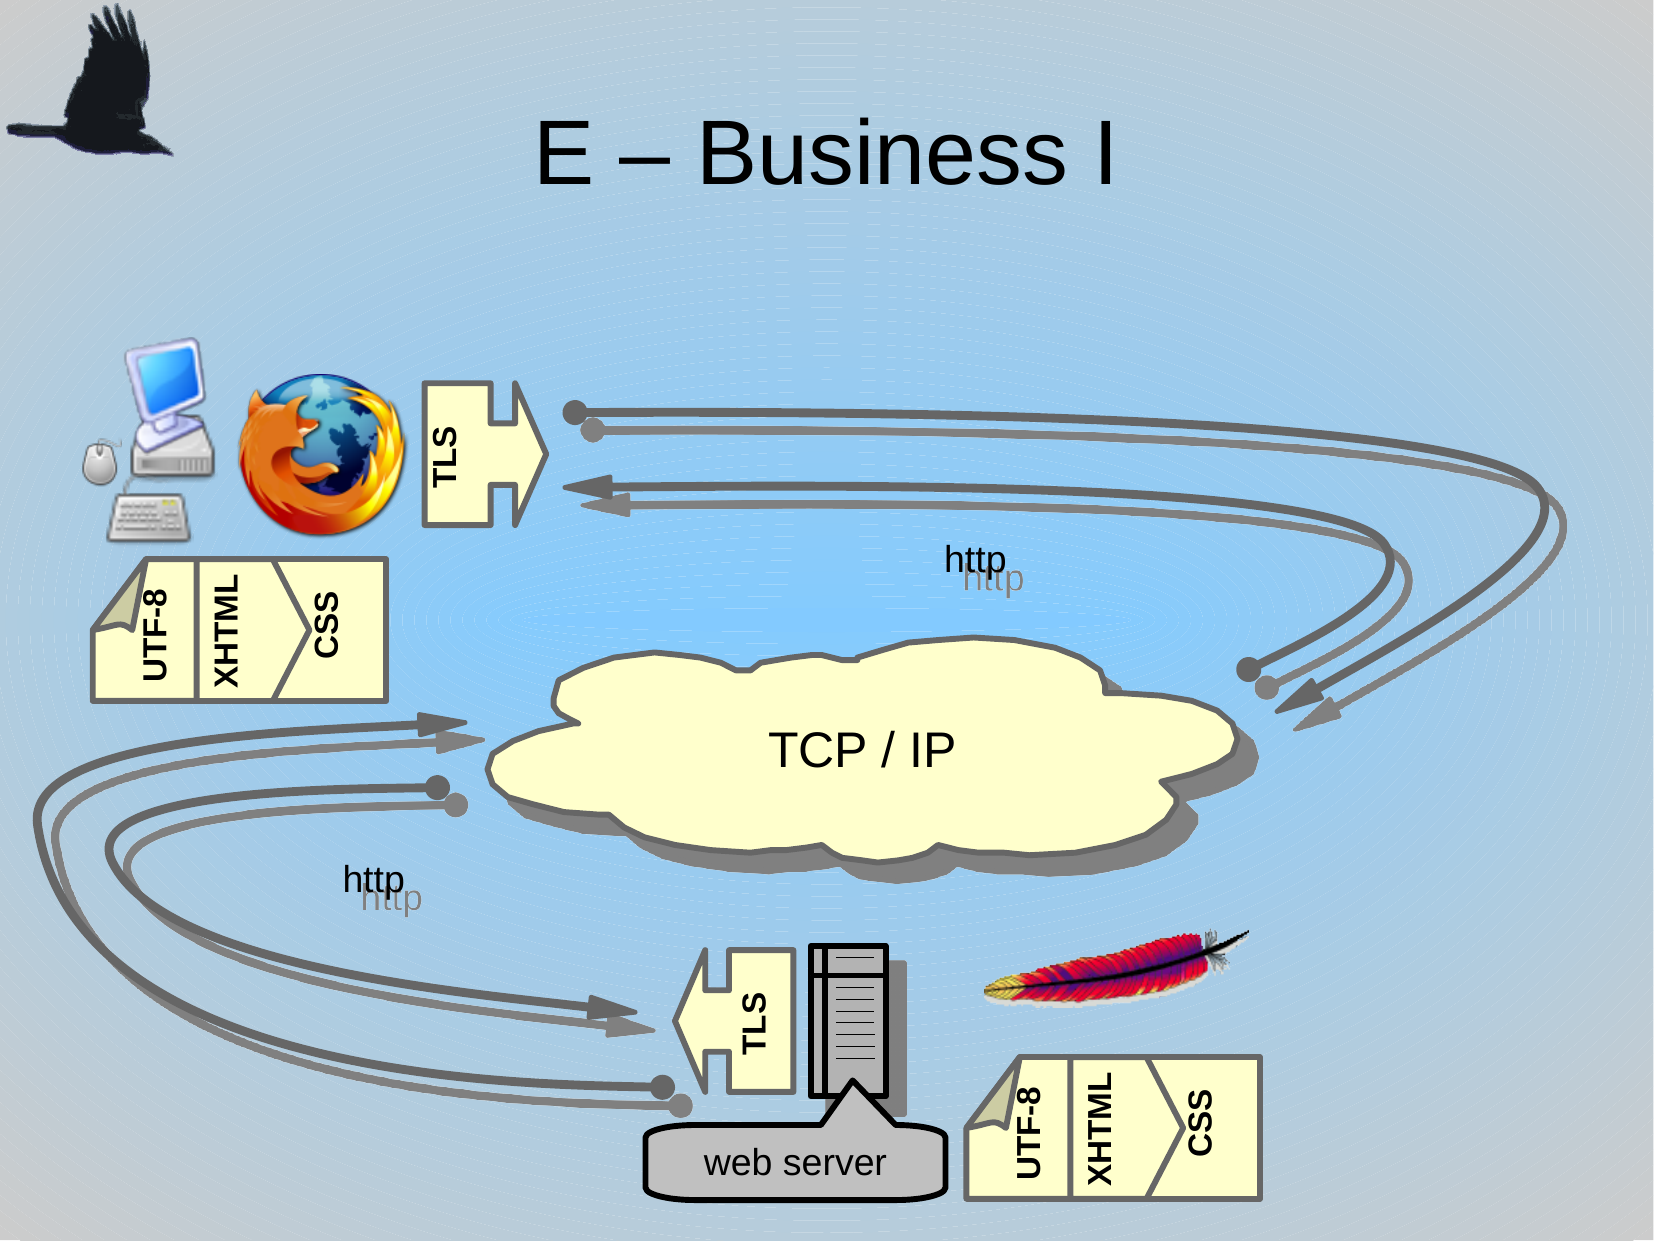

# E – Business I
TLS
http
UTF-8
CSS
XHTML
TCP / IP
http
TLS
UTF-8
CSS
XHTML
web server